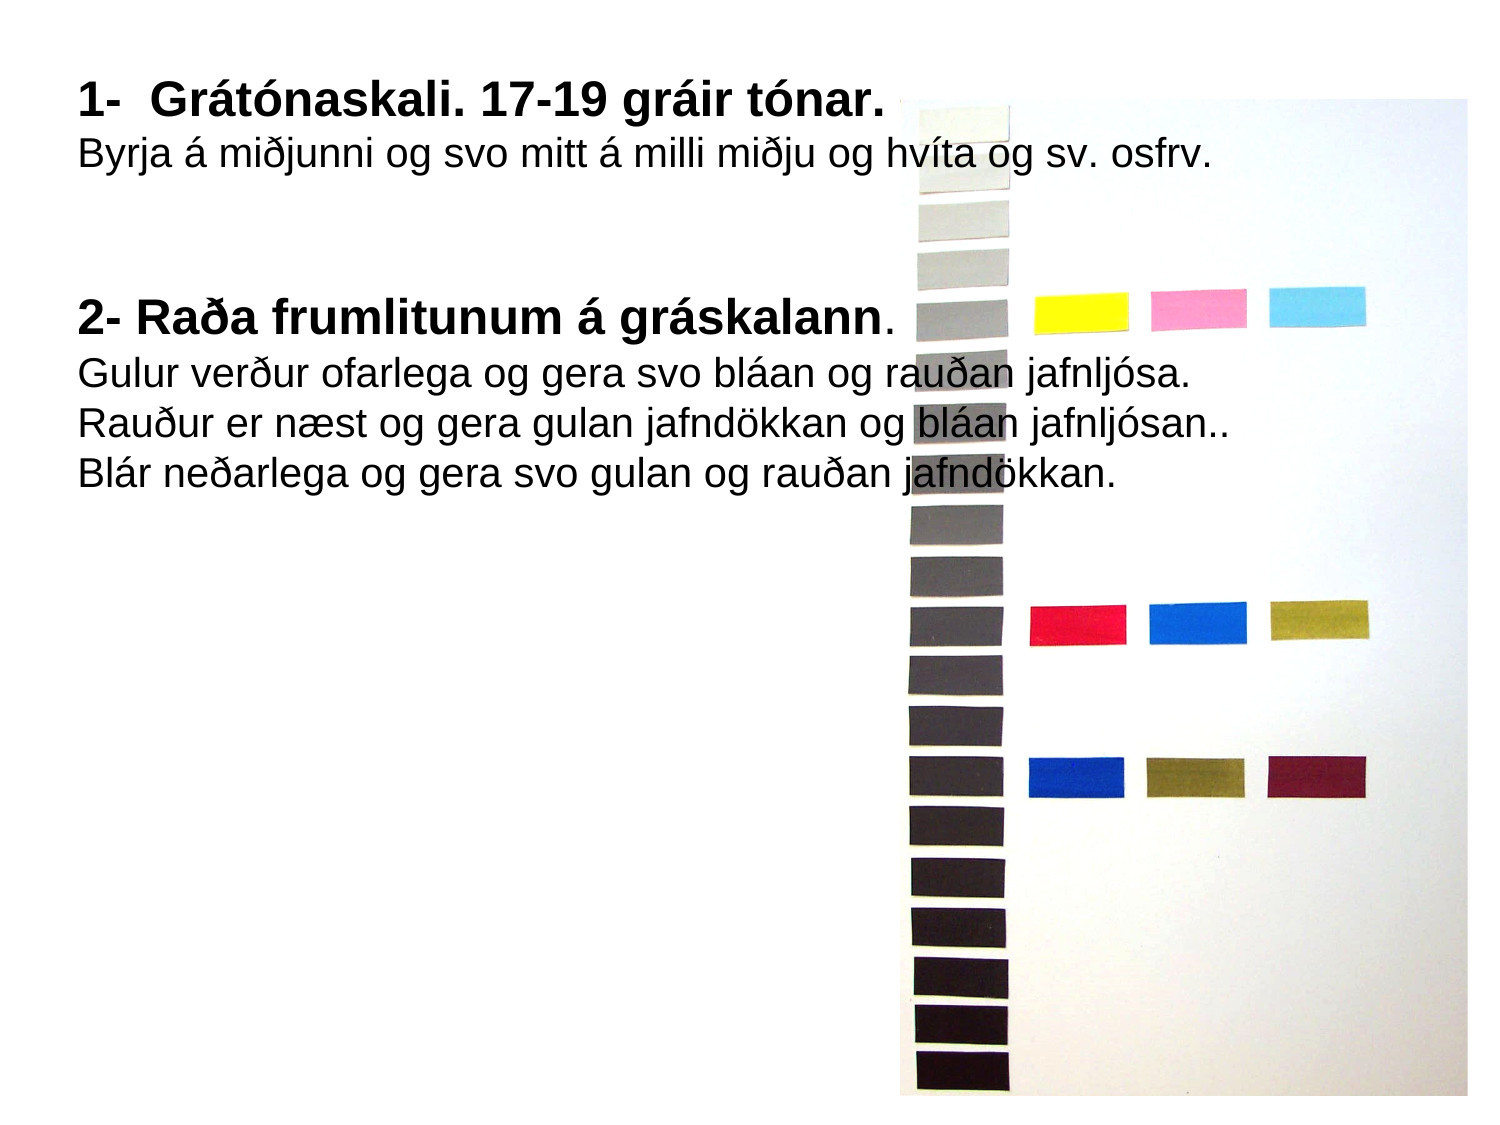

# 1- Grátónaskali. 17-19 gráir tónar. Byrja á miðjunni og svo mitt á milli miðju og hvíta og sv. osfrv.   2- Raða frumlitunum á gráskalann. Gulur verður ofarlega og gera svo bláan og rauðan jafnljósa. Rauður er næst og gera gulan jafndökkan og bláan jafnljósan.. Blár neðarlega og gera svo gulan og rauðan jafndökkan.